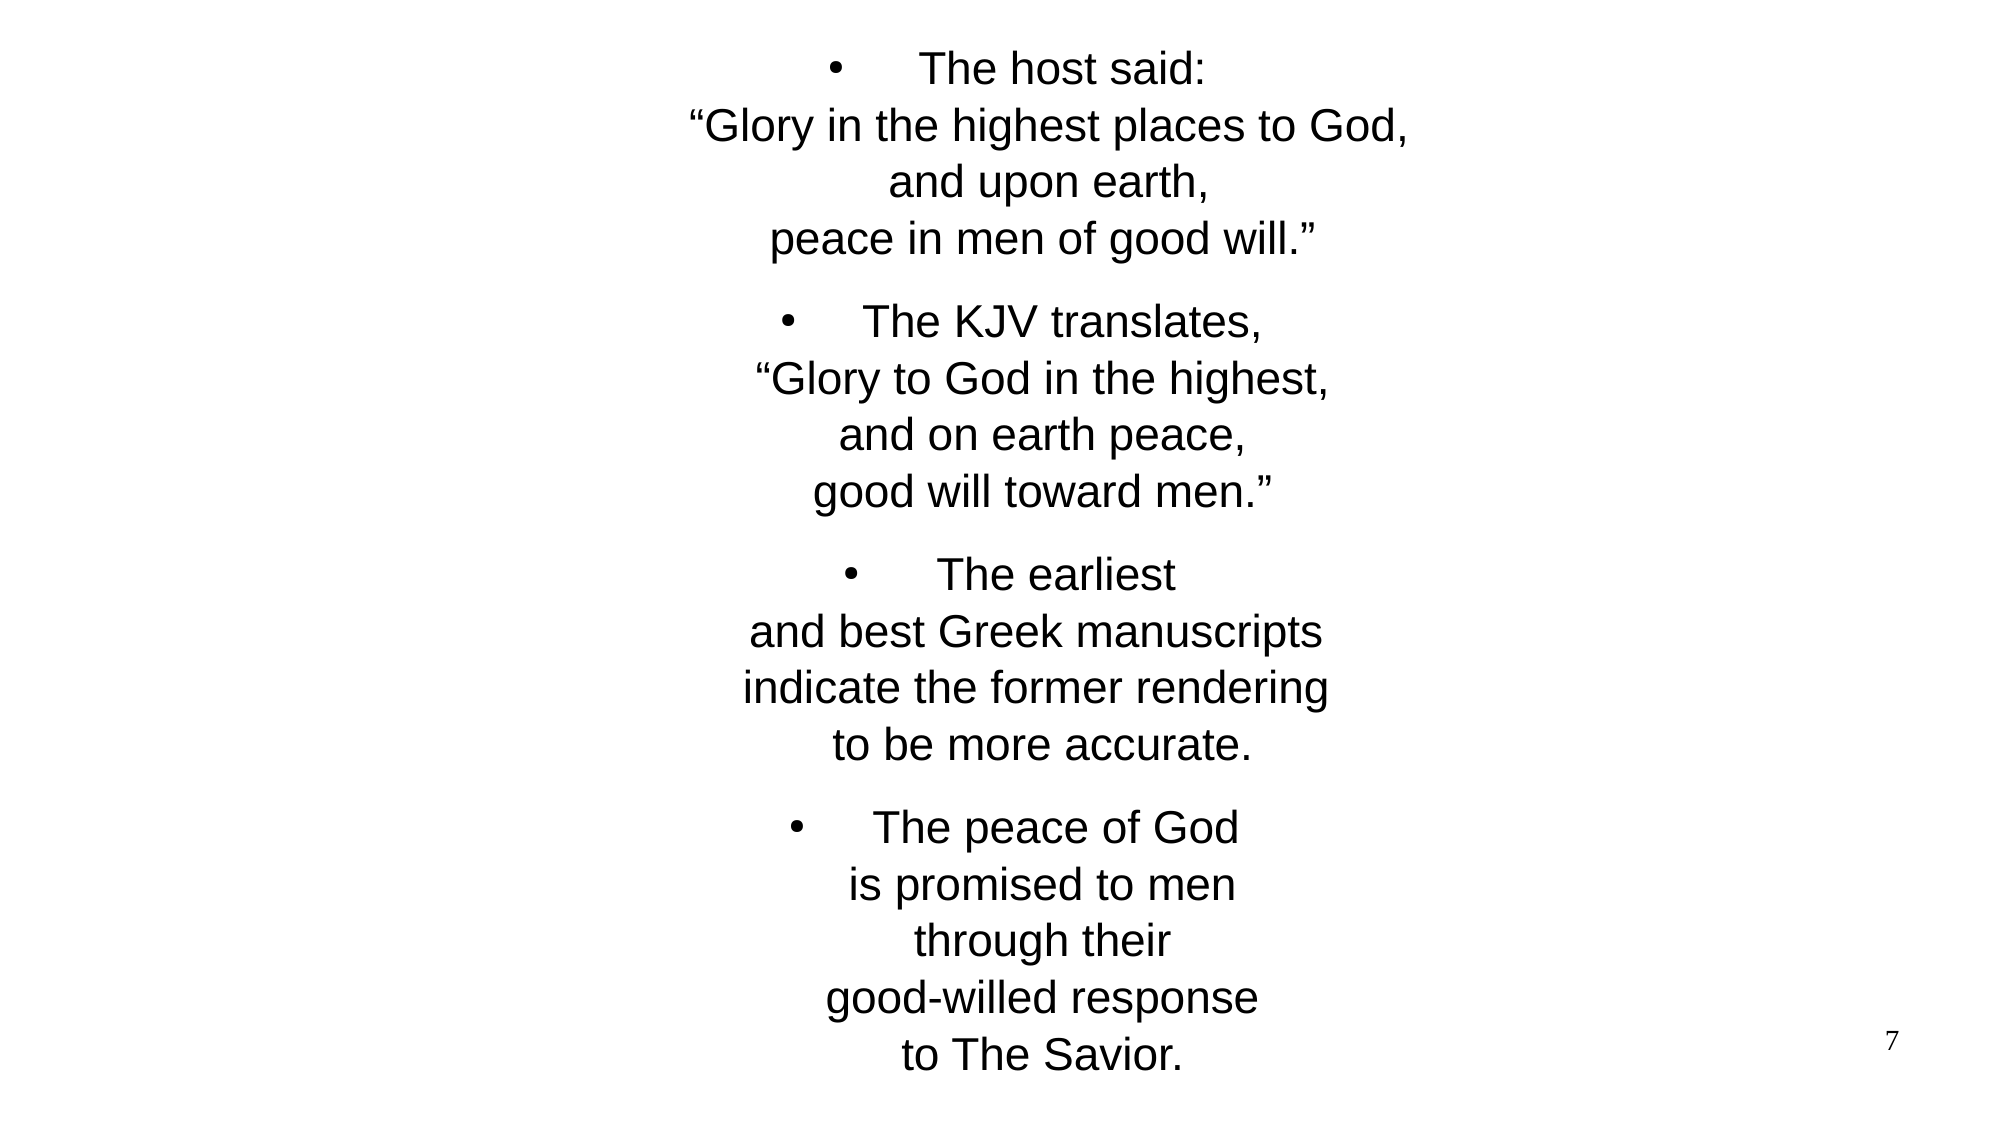

# The host said: “Glory in the highest places to God, and upon earth, peace in men of good will.”
The KJV translates,
 “Glory to God in the highest,
and on earth peace,
 good will toward men.”
The earliest
and best Greek manuscripts
indicate the former rendering
to be more accurate.
The peace of God
is promised to men
 through their
good-willed response
 to The Savior.
7